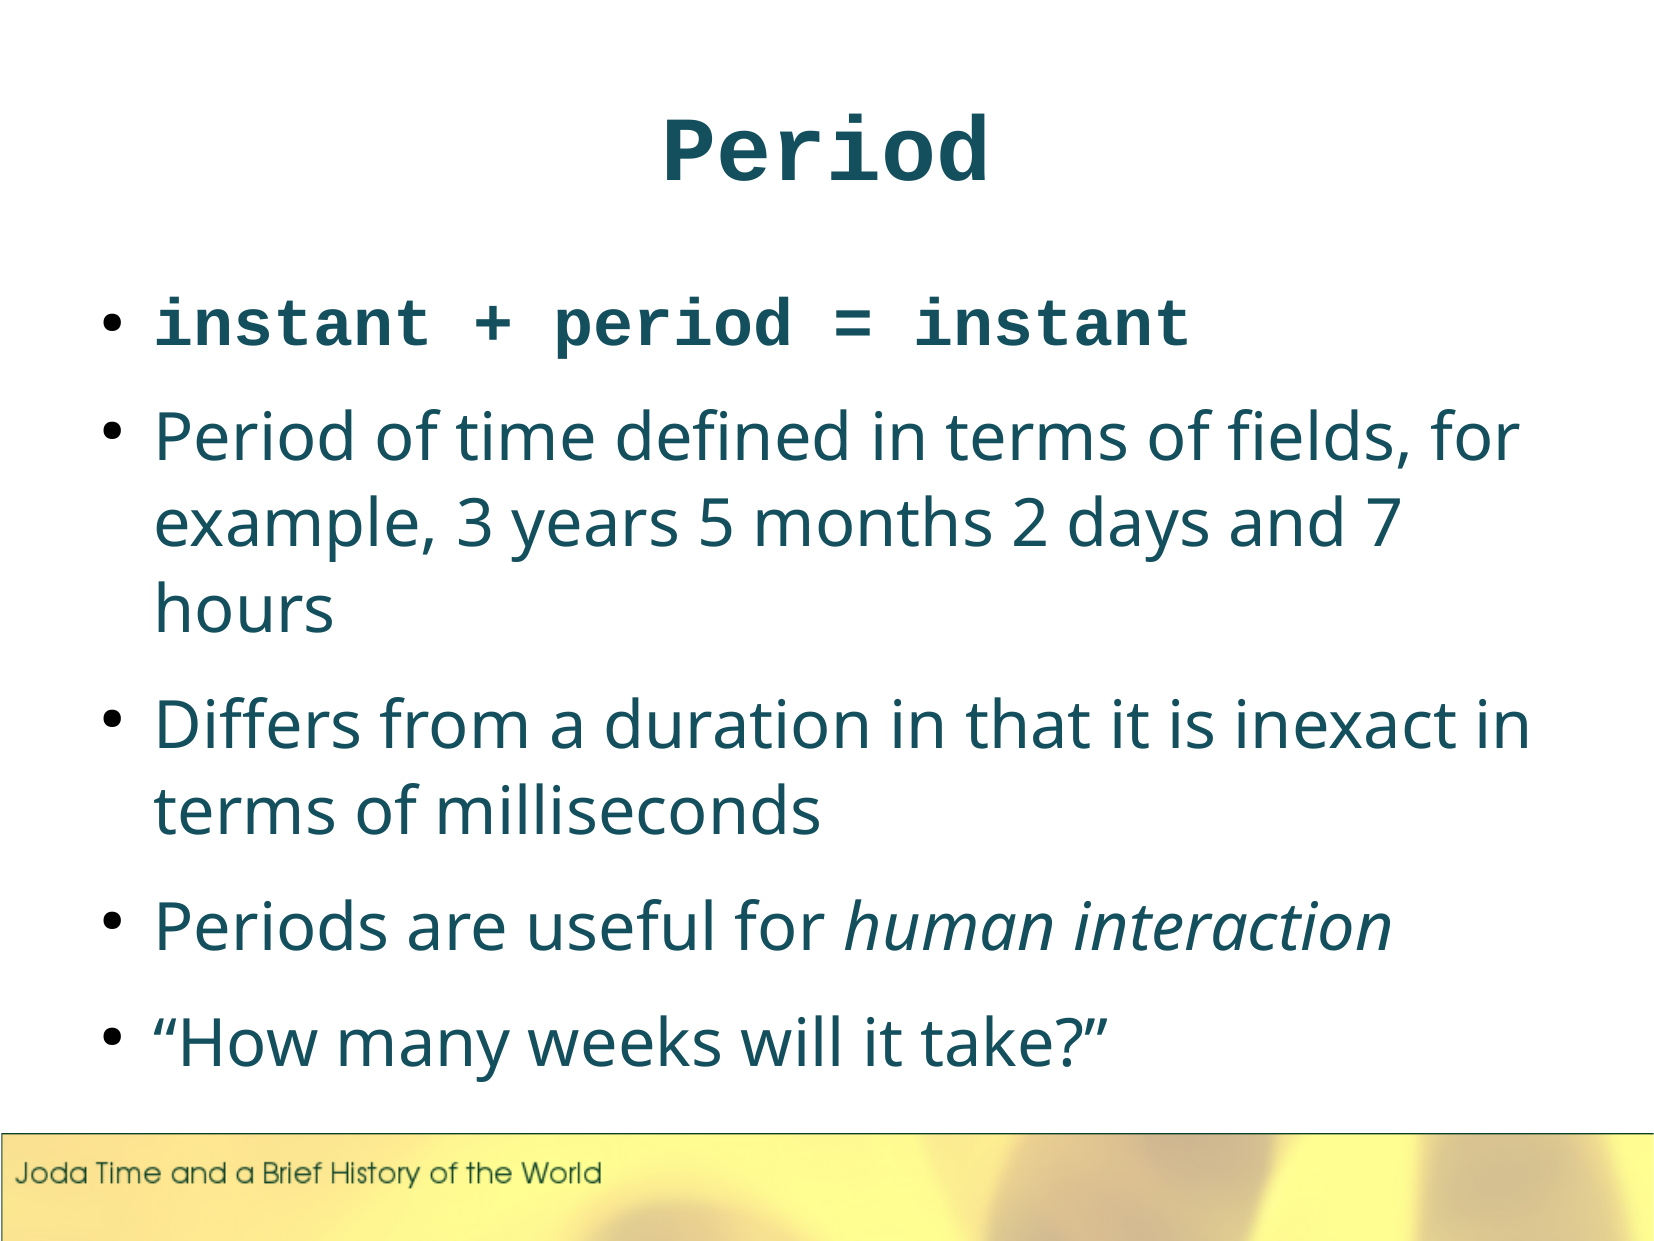

# Period
instant + period = instant
Period of time defined in terms of fields, for example, 3 years 5 months 2 days and 7 hours
Differs from a duration in that it is inexact in terms of milliseconds
Periods are useful for human interaction
“How many weeks will it take?”